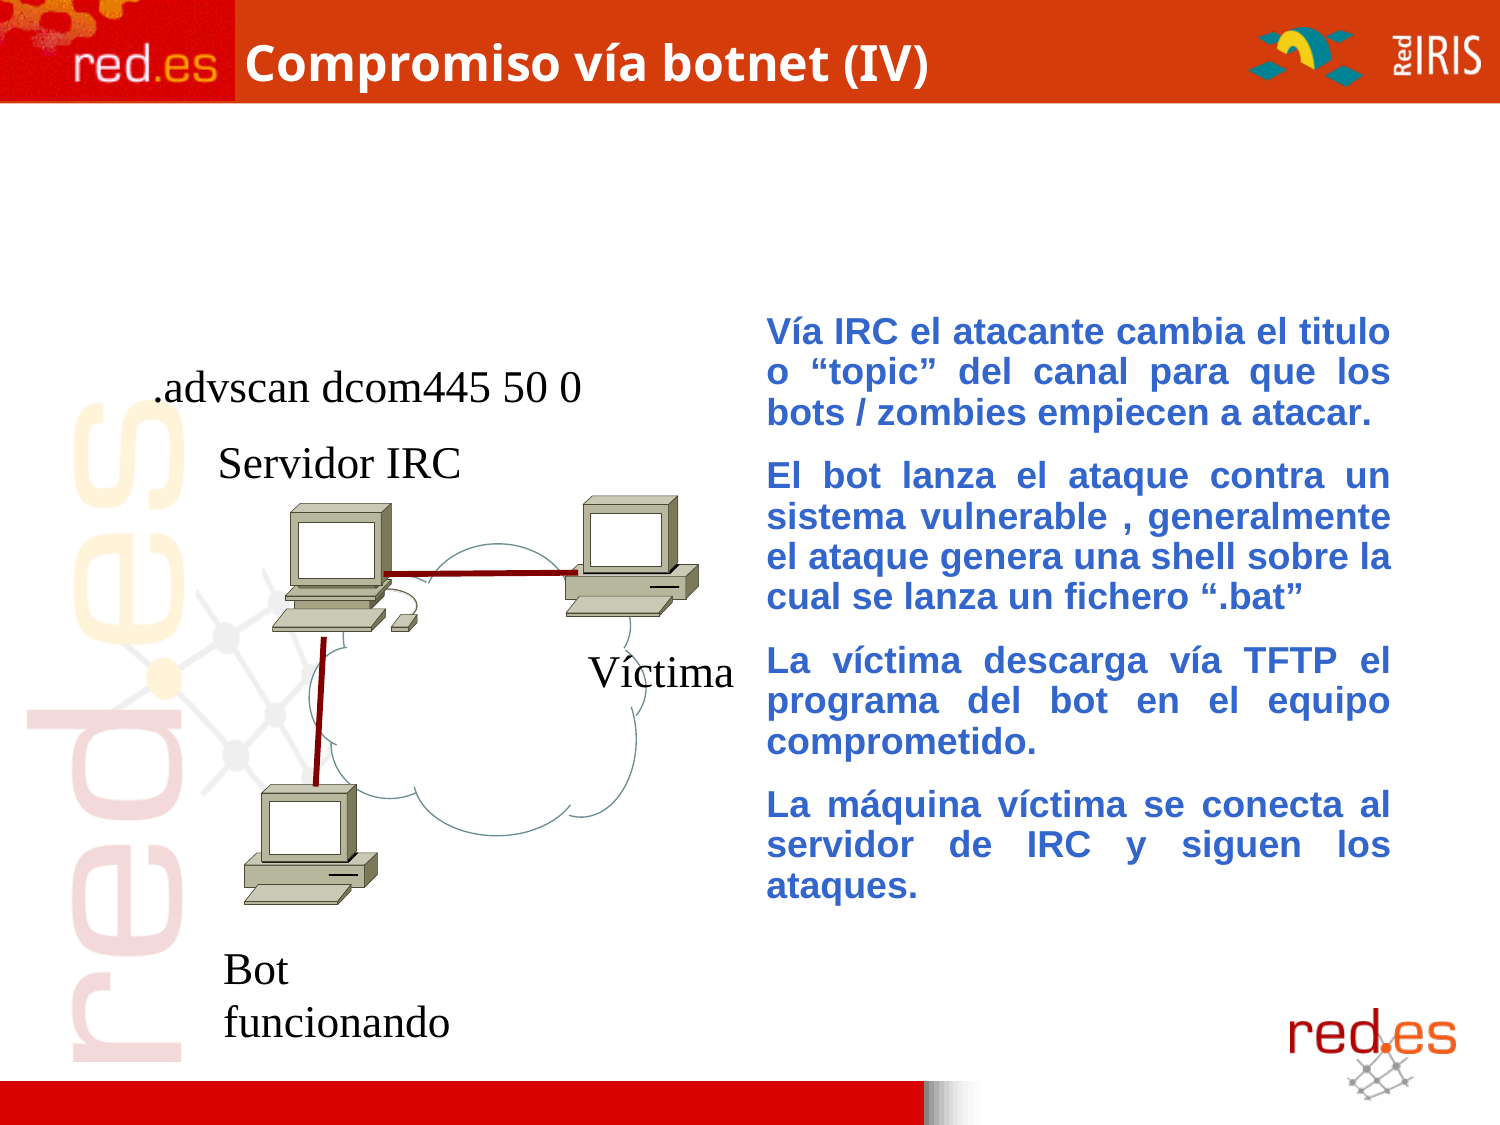

# Compromiso vía botnet (IV)
Vía IRC el atacante cambia el titulo o “topic” del canal para que los bots / zombies empiecen a atacar.
El bot lanza el ataque contra un sistema vulnerable , generalmente el ataque genera una shell sobre la cual se lanza un fichero “.bat”
La víctima descarga vía TFTP el programa del bot en el equipo comprometido.
La máquina víctima se conecta al servidor de IRC y siguen los ataques.
.advscan dcom445 50 0
Servidor IRC
Víctima
Bot funcionando